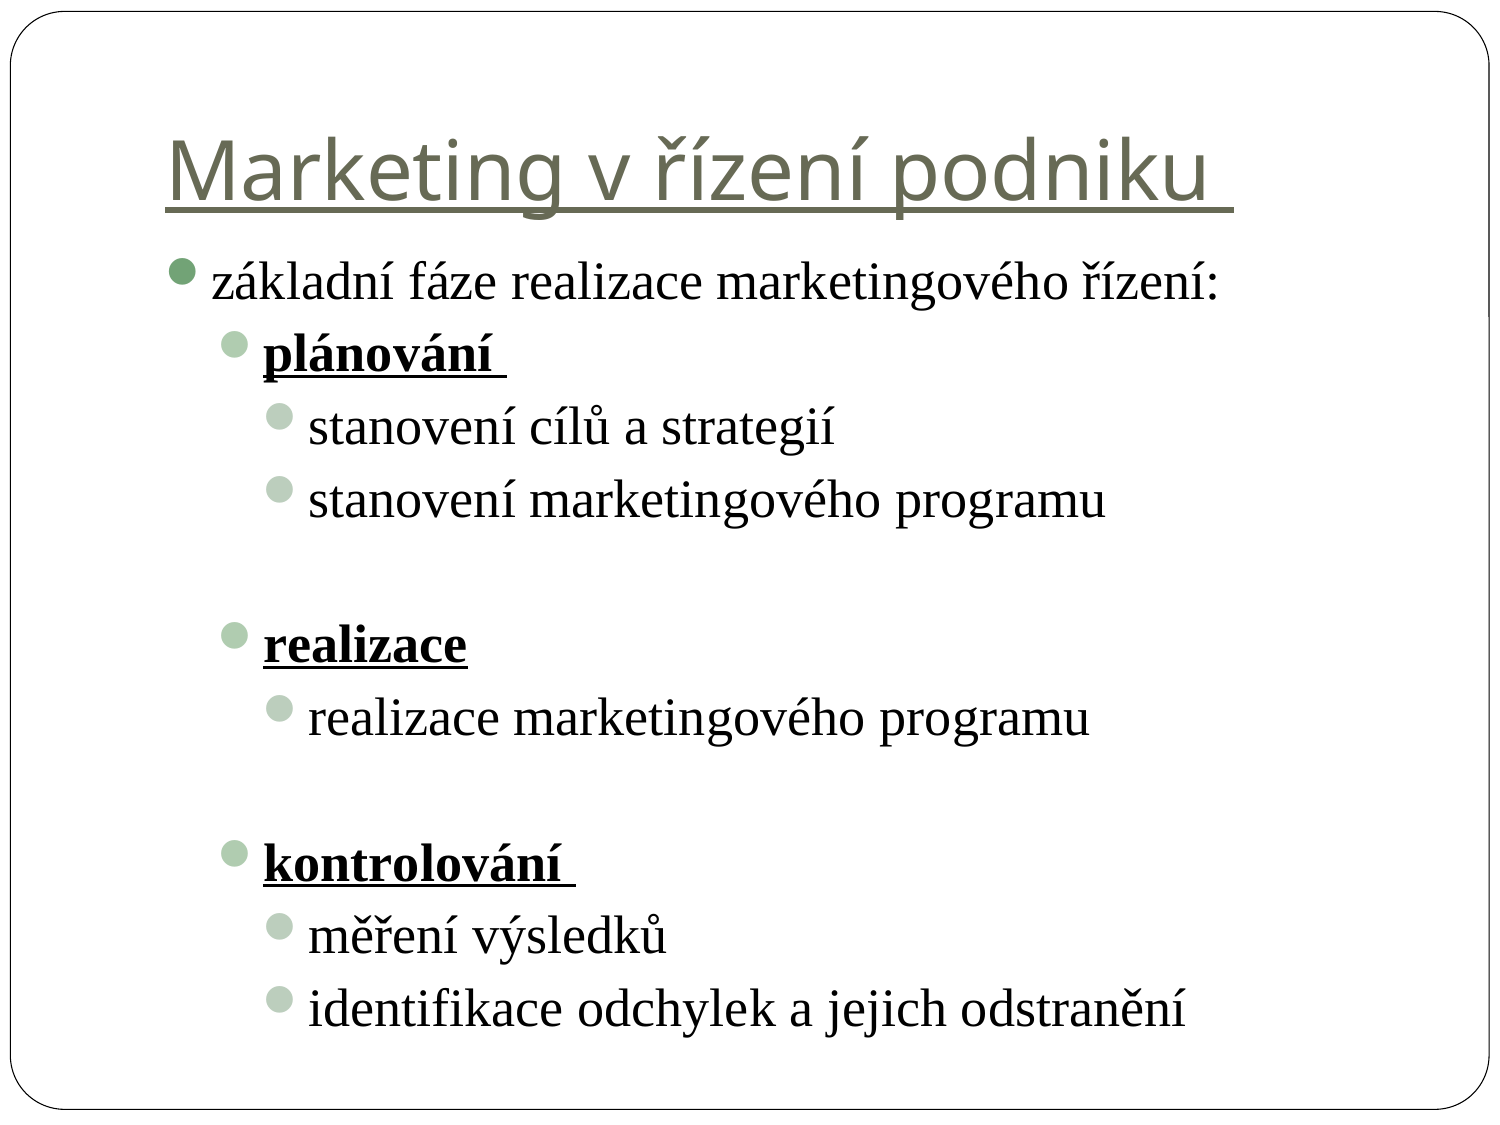

# Marketing v řízení podniku
základní fáze realizace marketingového řízení:
plánování
stanovení cílů a strategií
stanovení marketingového programu
realizace
realizace marketingového programu
kontrolování
měření výsledků
identifikace odchylek a jejich odstranění